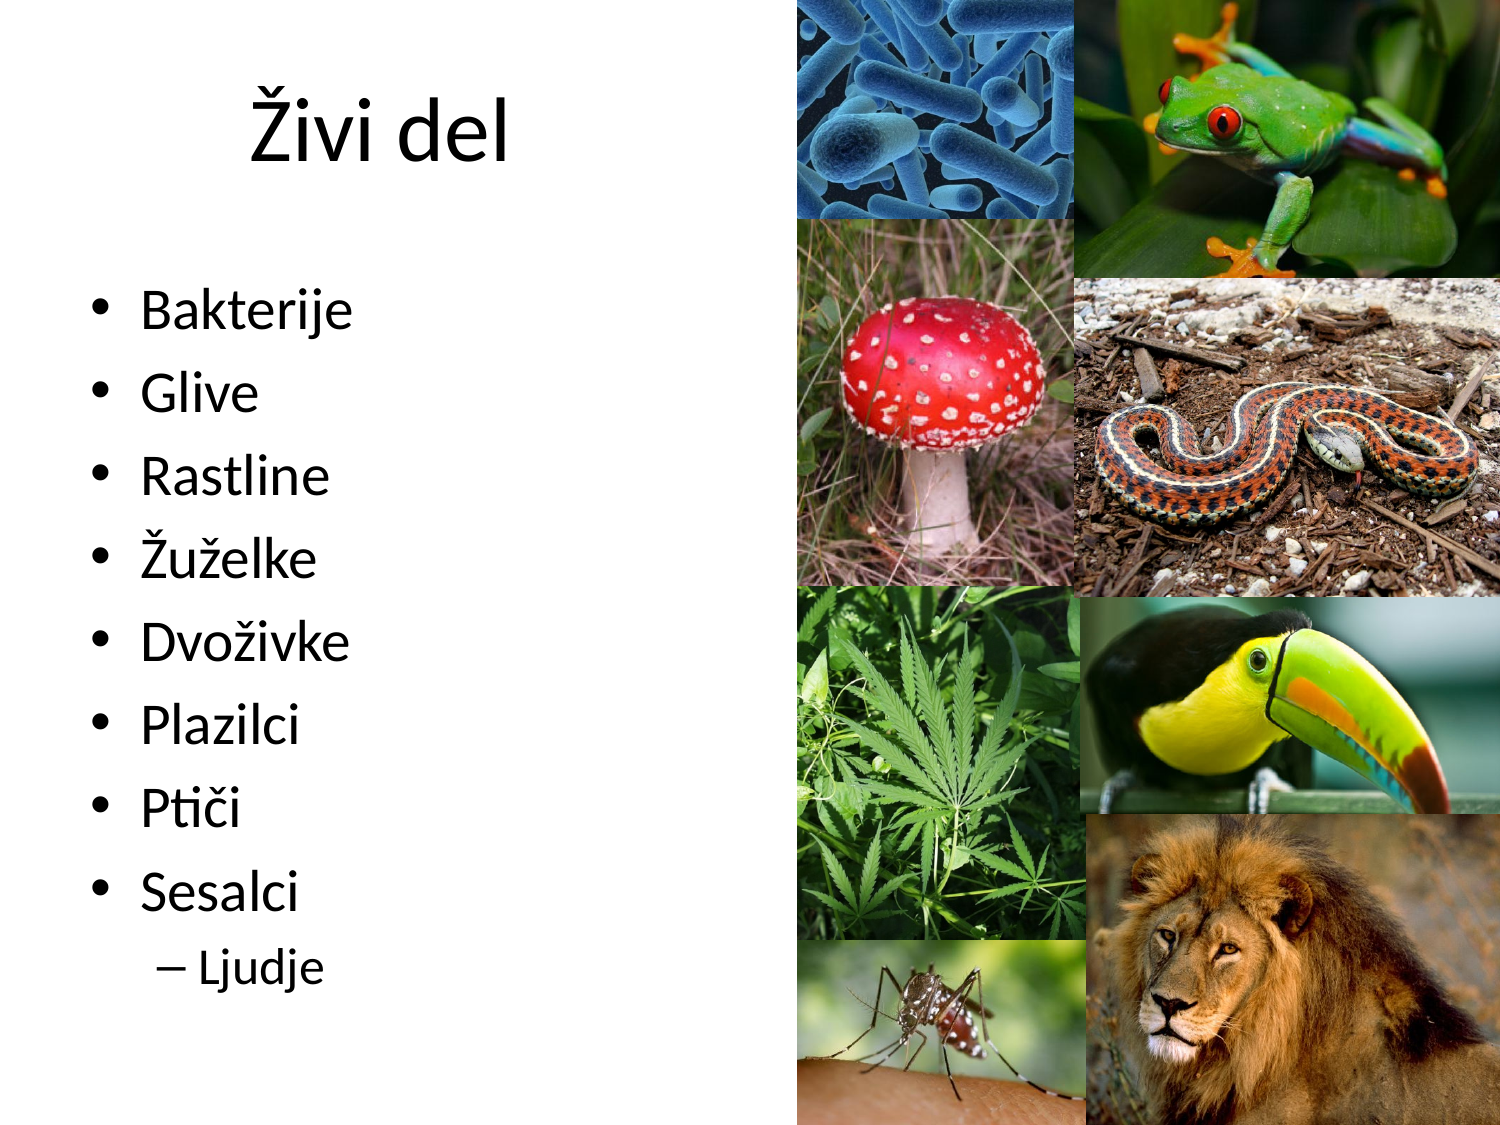

# Živi del
Bakterije
Glive
Rastline
Žuželke
Dvoživke
Plazilci
Ptiči
Sesalci
Ljudje